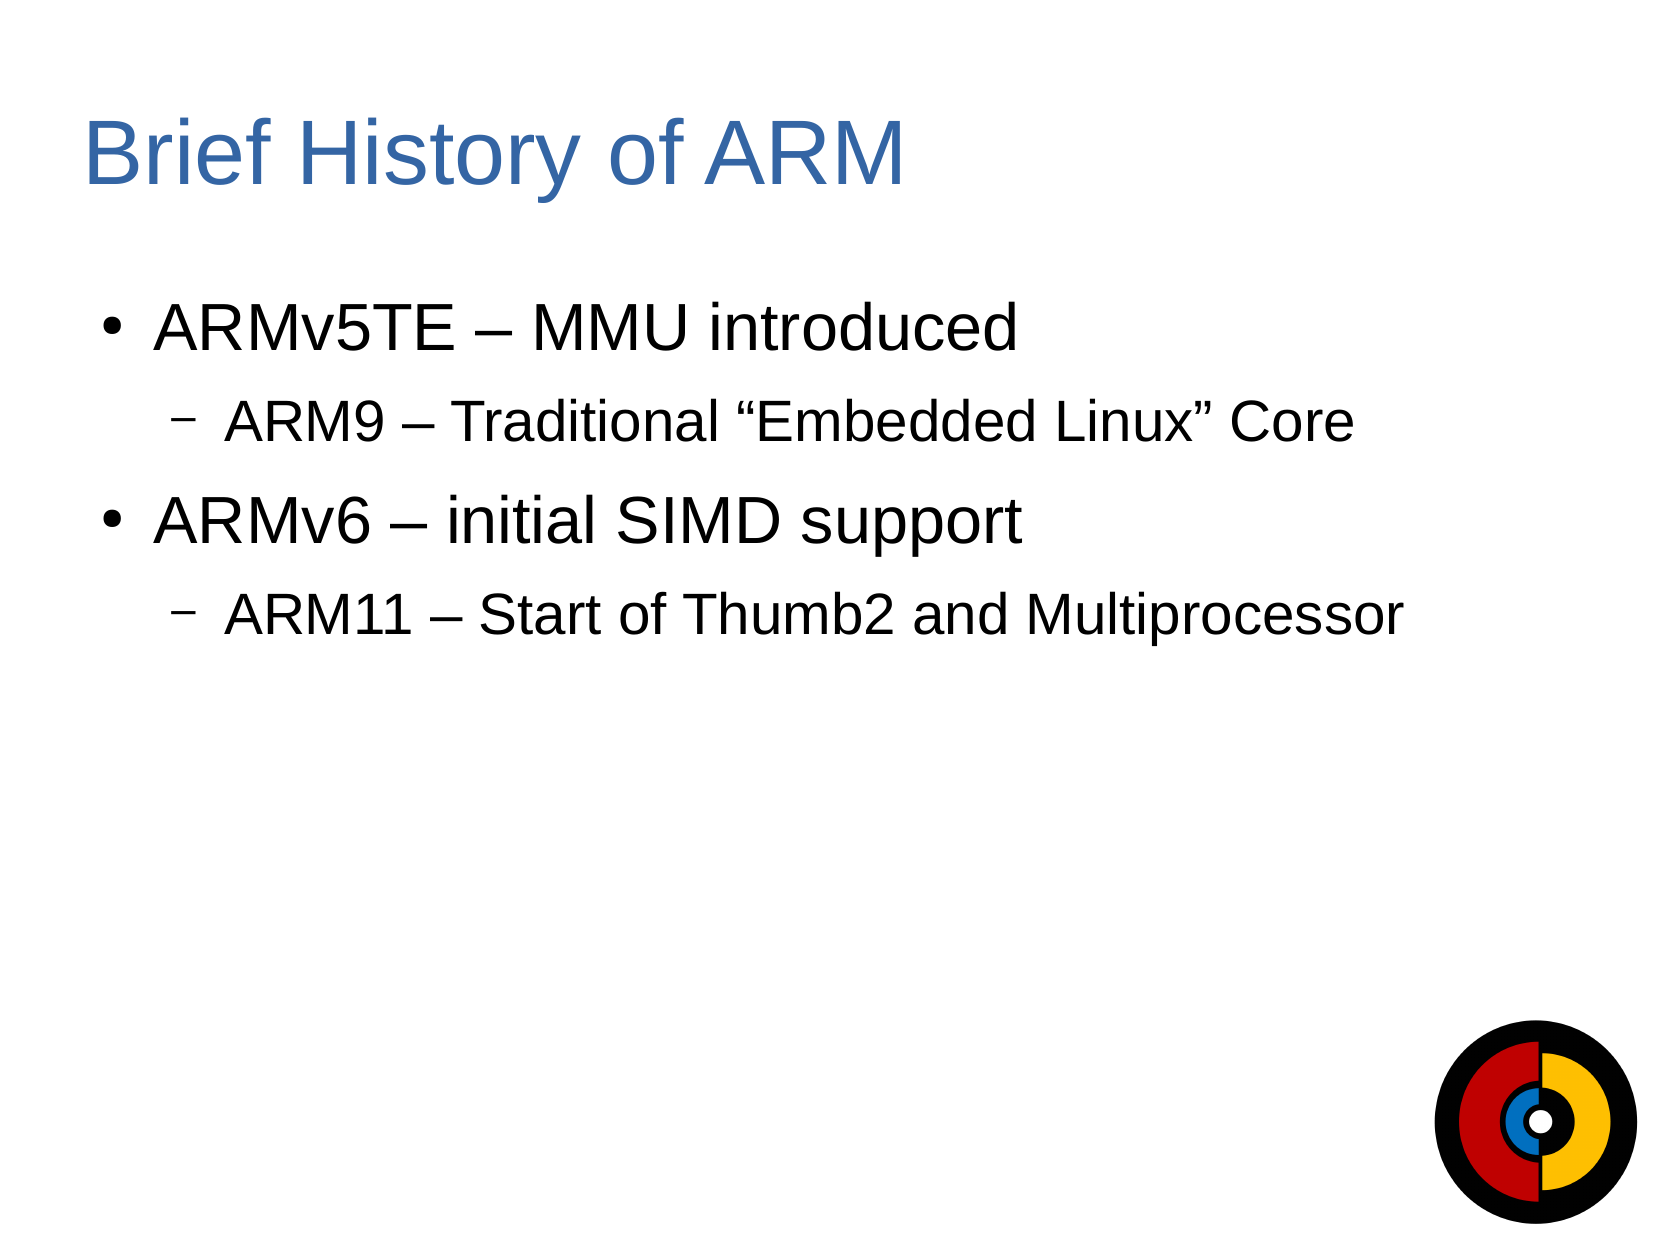

# Brief History of ARM
ARMv5TE – MMU introduced
ARM9 – Traditional “Embedded Linux” Core
ARMv6 – initial SIMD support
ARM11 – Start of Thumb2 and Multiprocessor